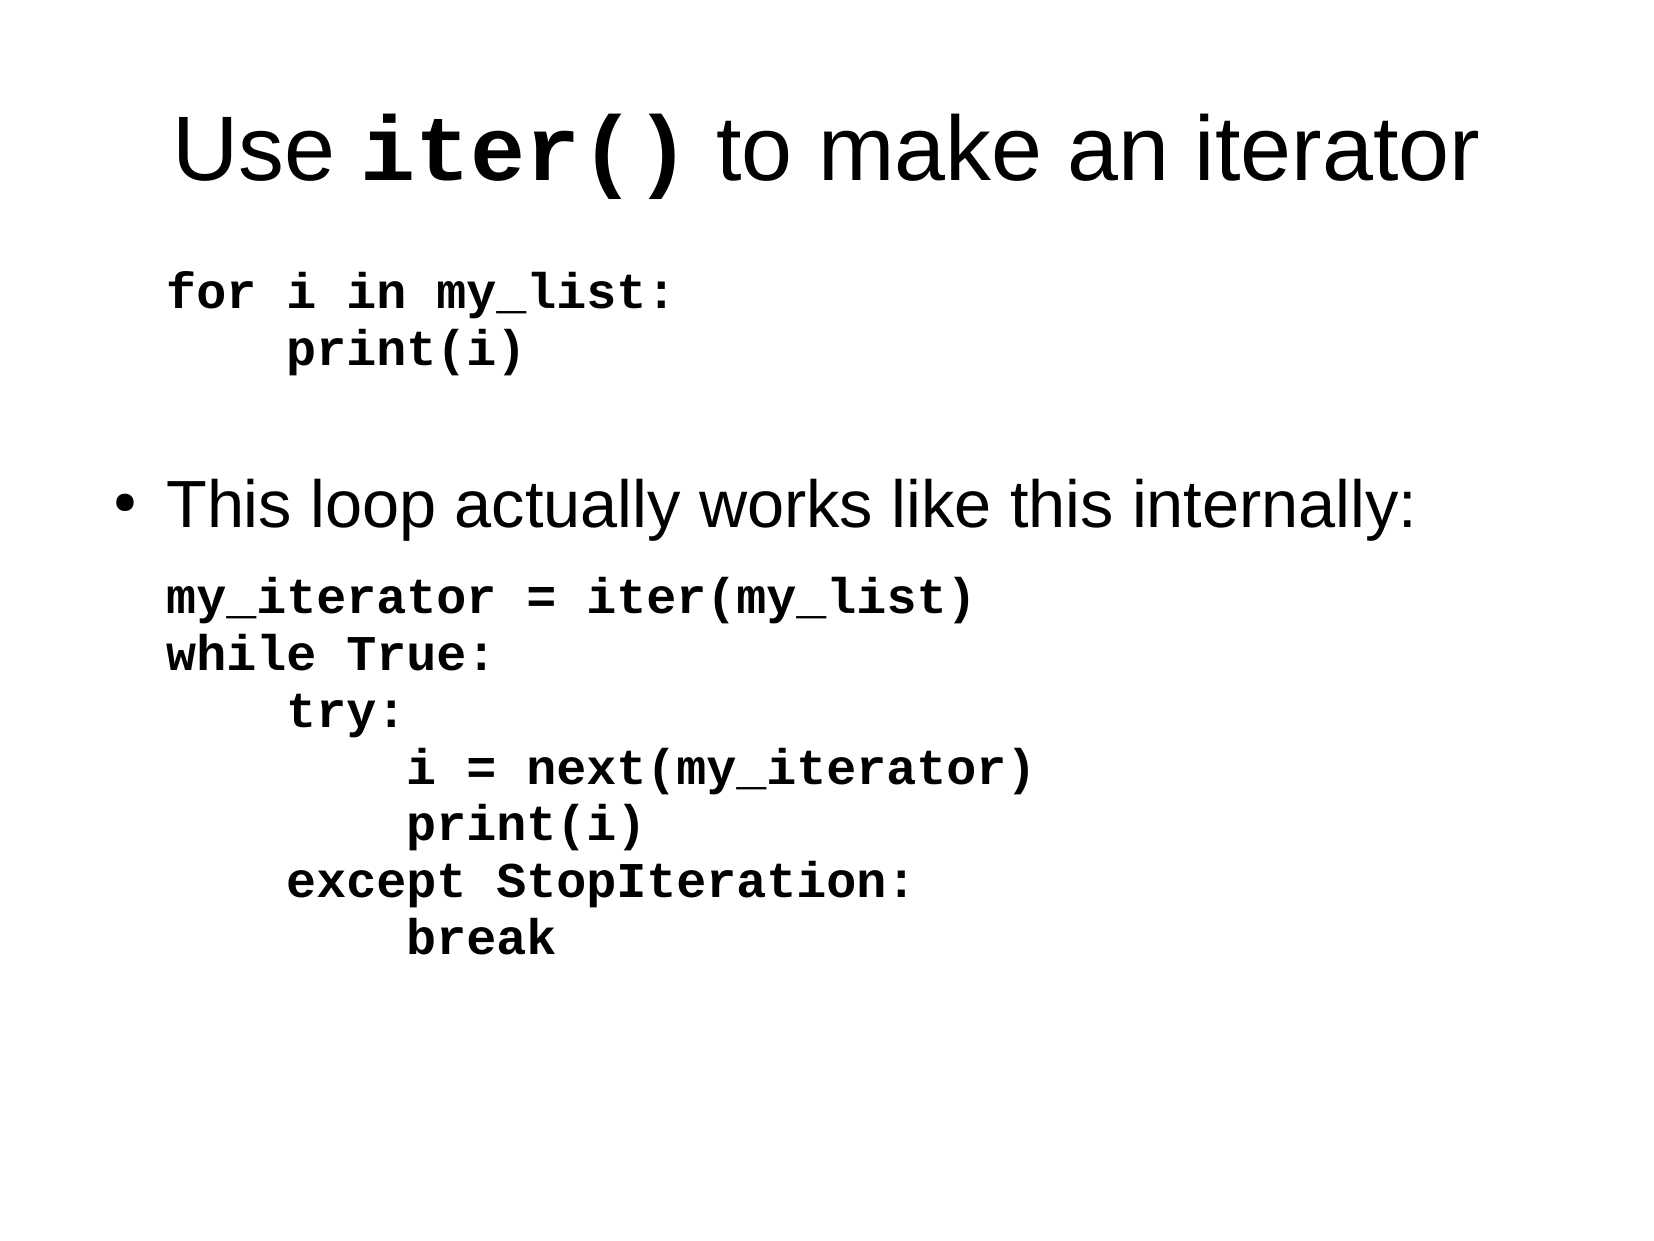

# Use iter() to make an iterator
for i in my_list:
 print(i)
This loop actually works like this internally:
my_iterator = iter(my_list)
while True:
 try:
 i = next(my_iterator)
 print(i)
 except StopIteration:
 break